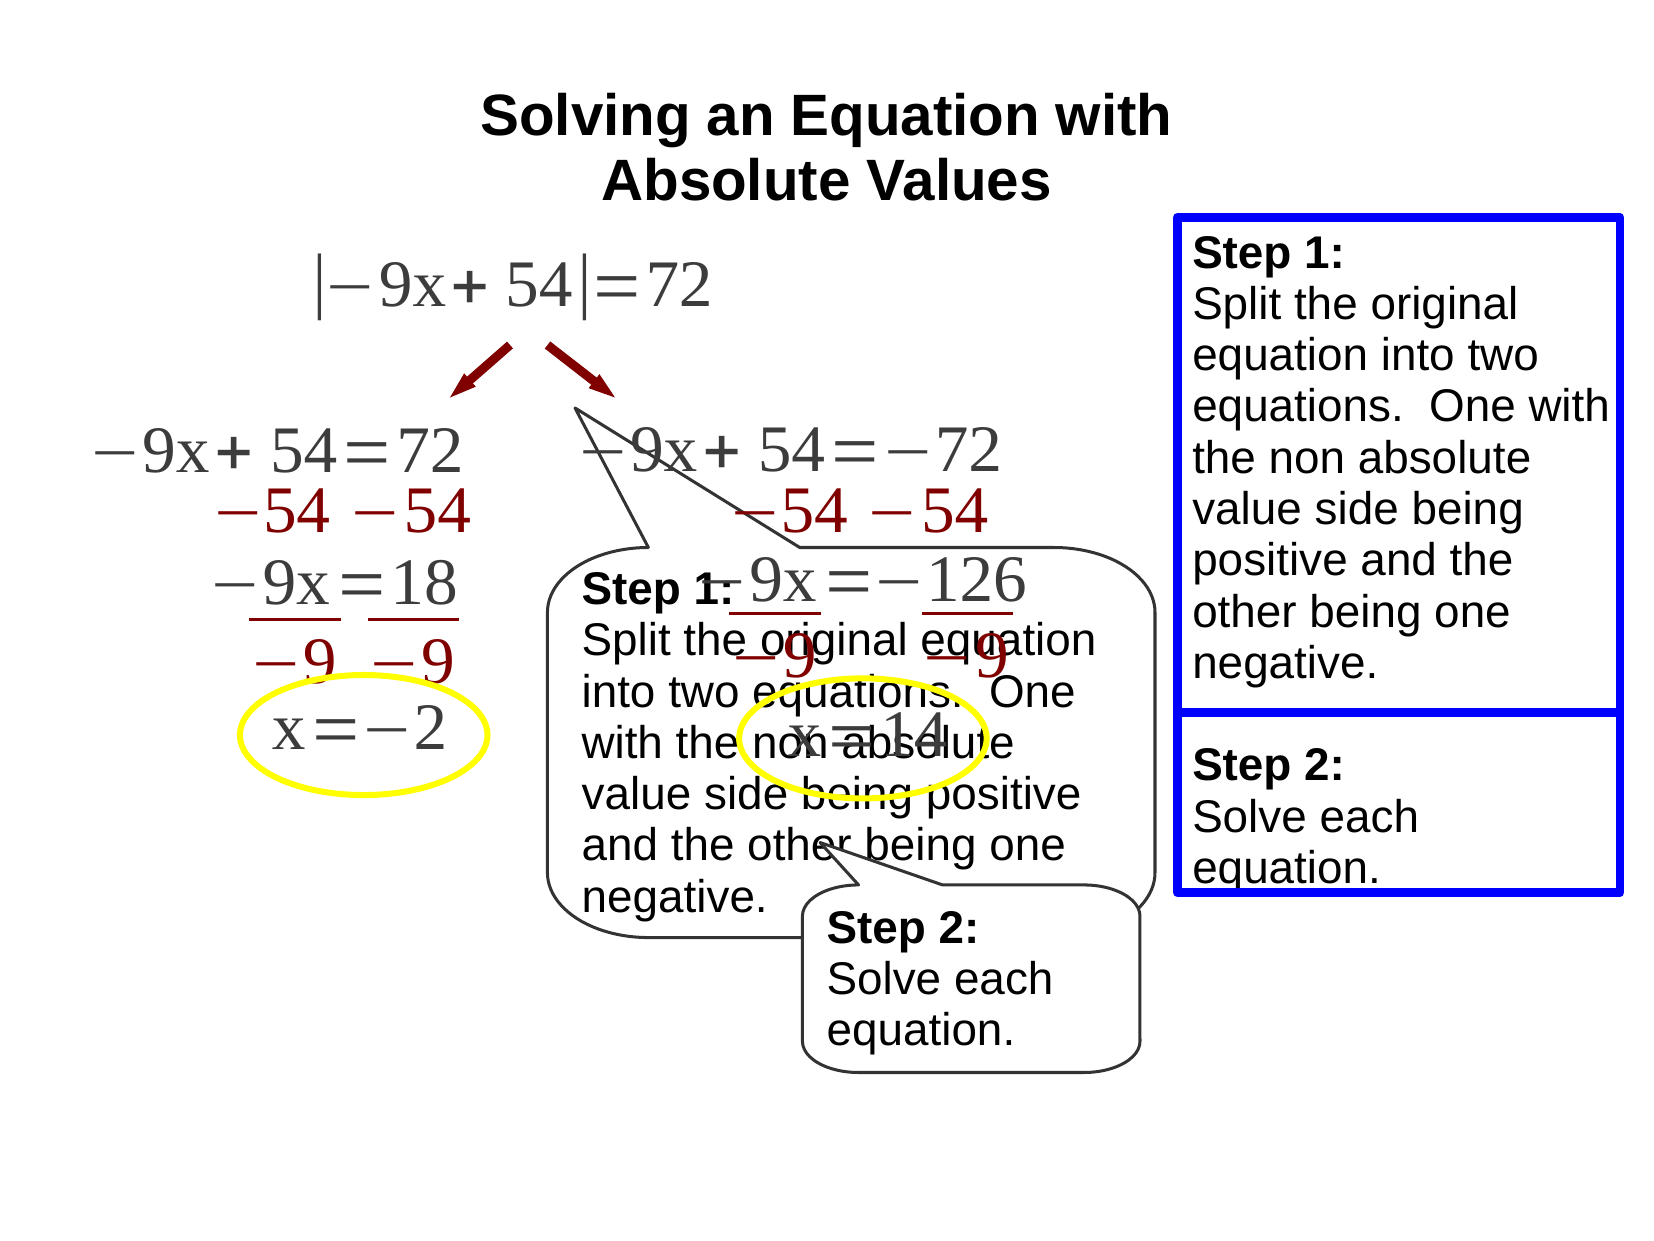

Solving an Equation with Absolute Values
Step 1:
Split the original equation into two equations. One with the non absolute value side being positive and the other being one negative.
Step 2:
Solve each equation.
Step 1:
Split the original equation
into two equations. One
with the non absolute
value side being positive
and the other being one
negative.
Step 2:
Solve each
equation.